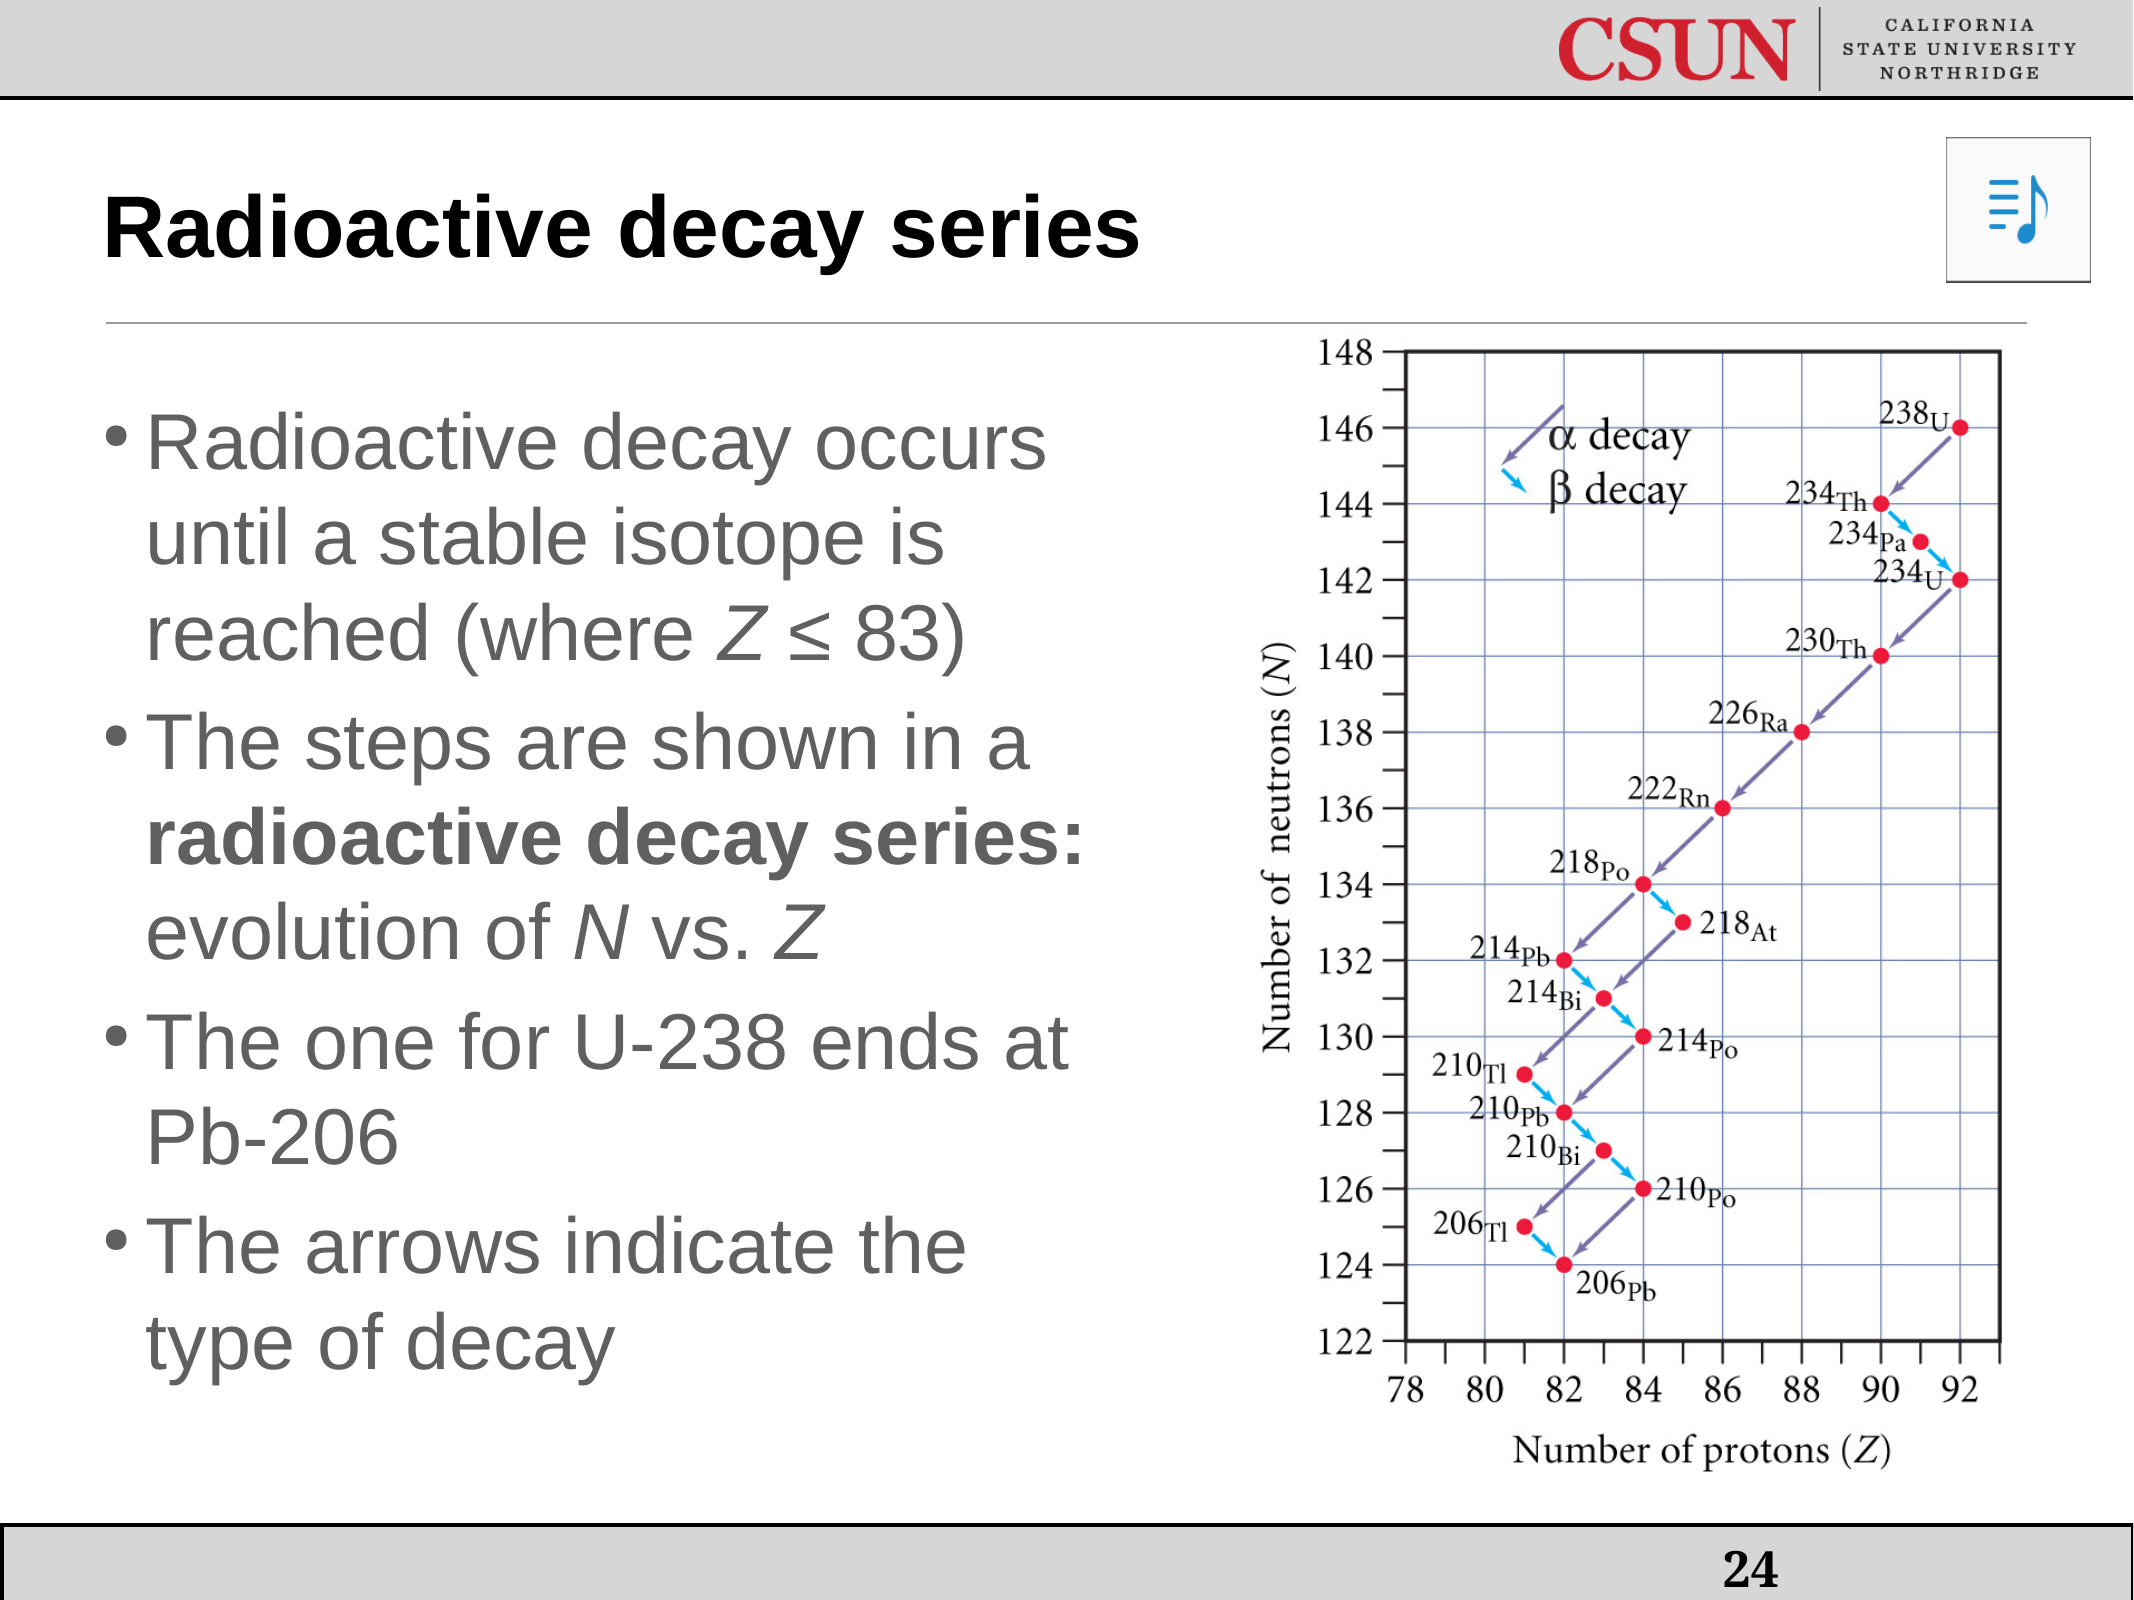

# Radioactive decay series
Radioactive decay occurs until a stable isotope is reached (where Z ≤ 83)
The steps are shown in a radioactive decay series: evolution of N vs. Z
The one for U-238 ends at Pb-206
The arrows indicate the
type of decay
24